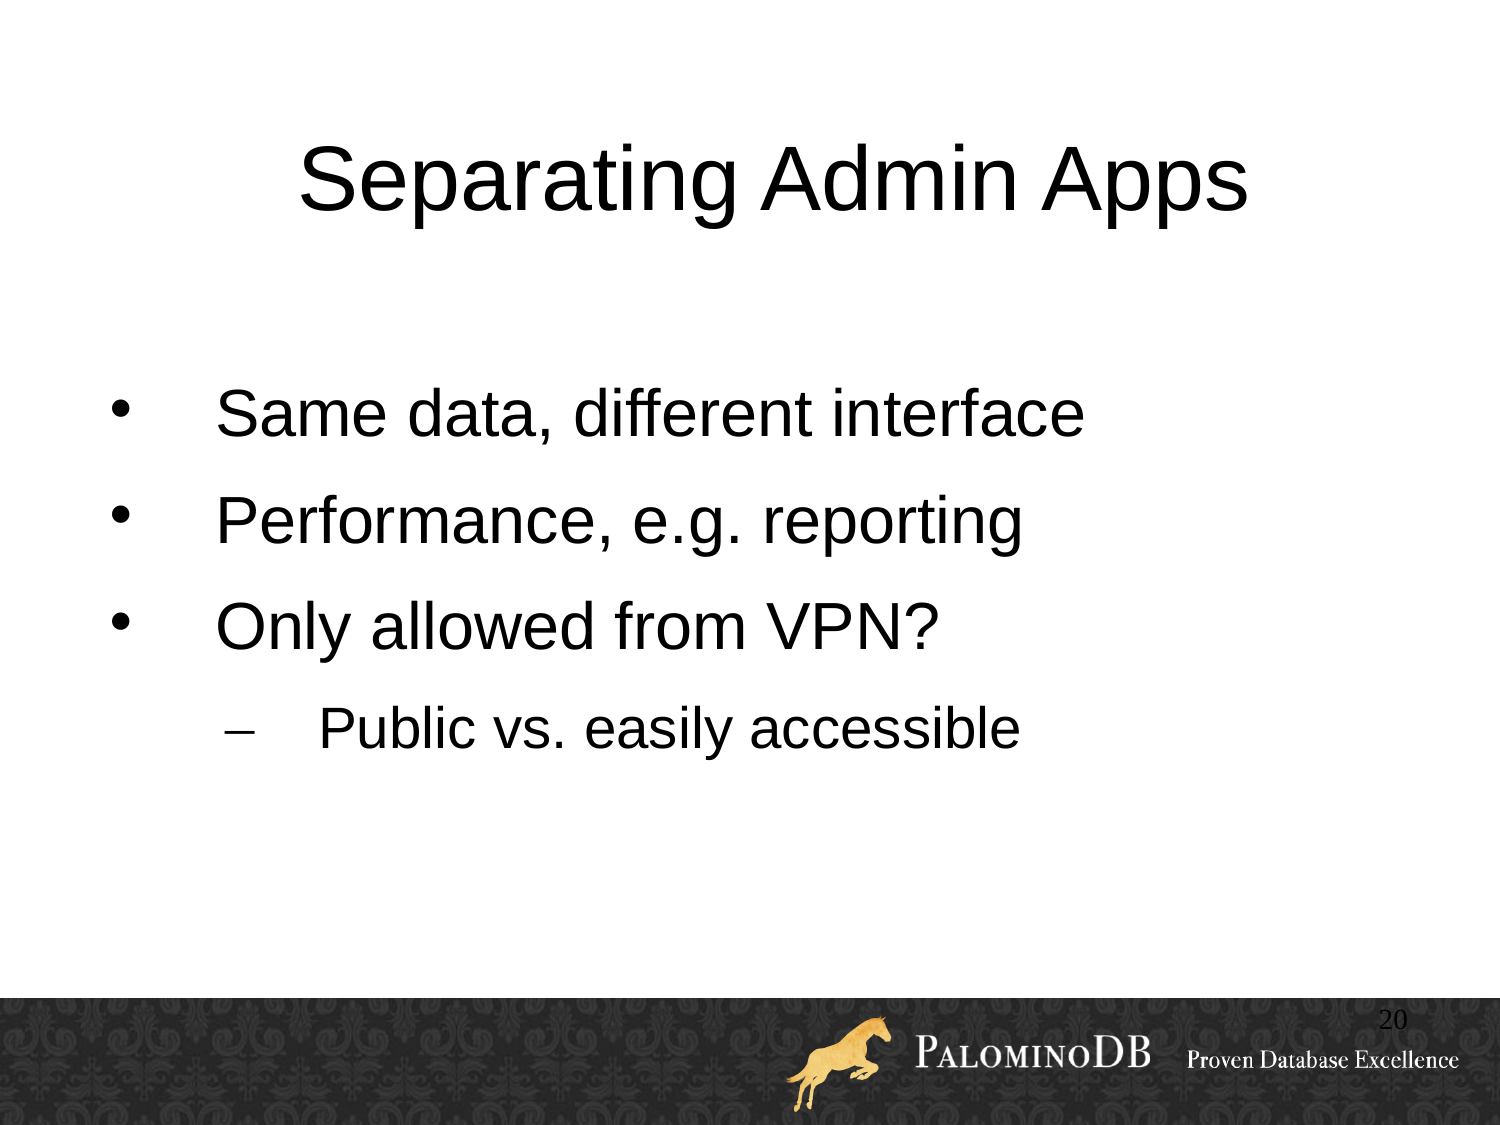

# Separating Admin Apps
Same data, different interface
Performance, e.g. reporting
Only allowed from VPN?
Public vs. easily accessible